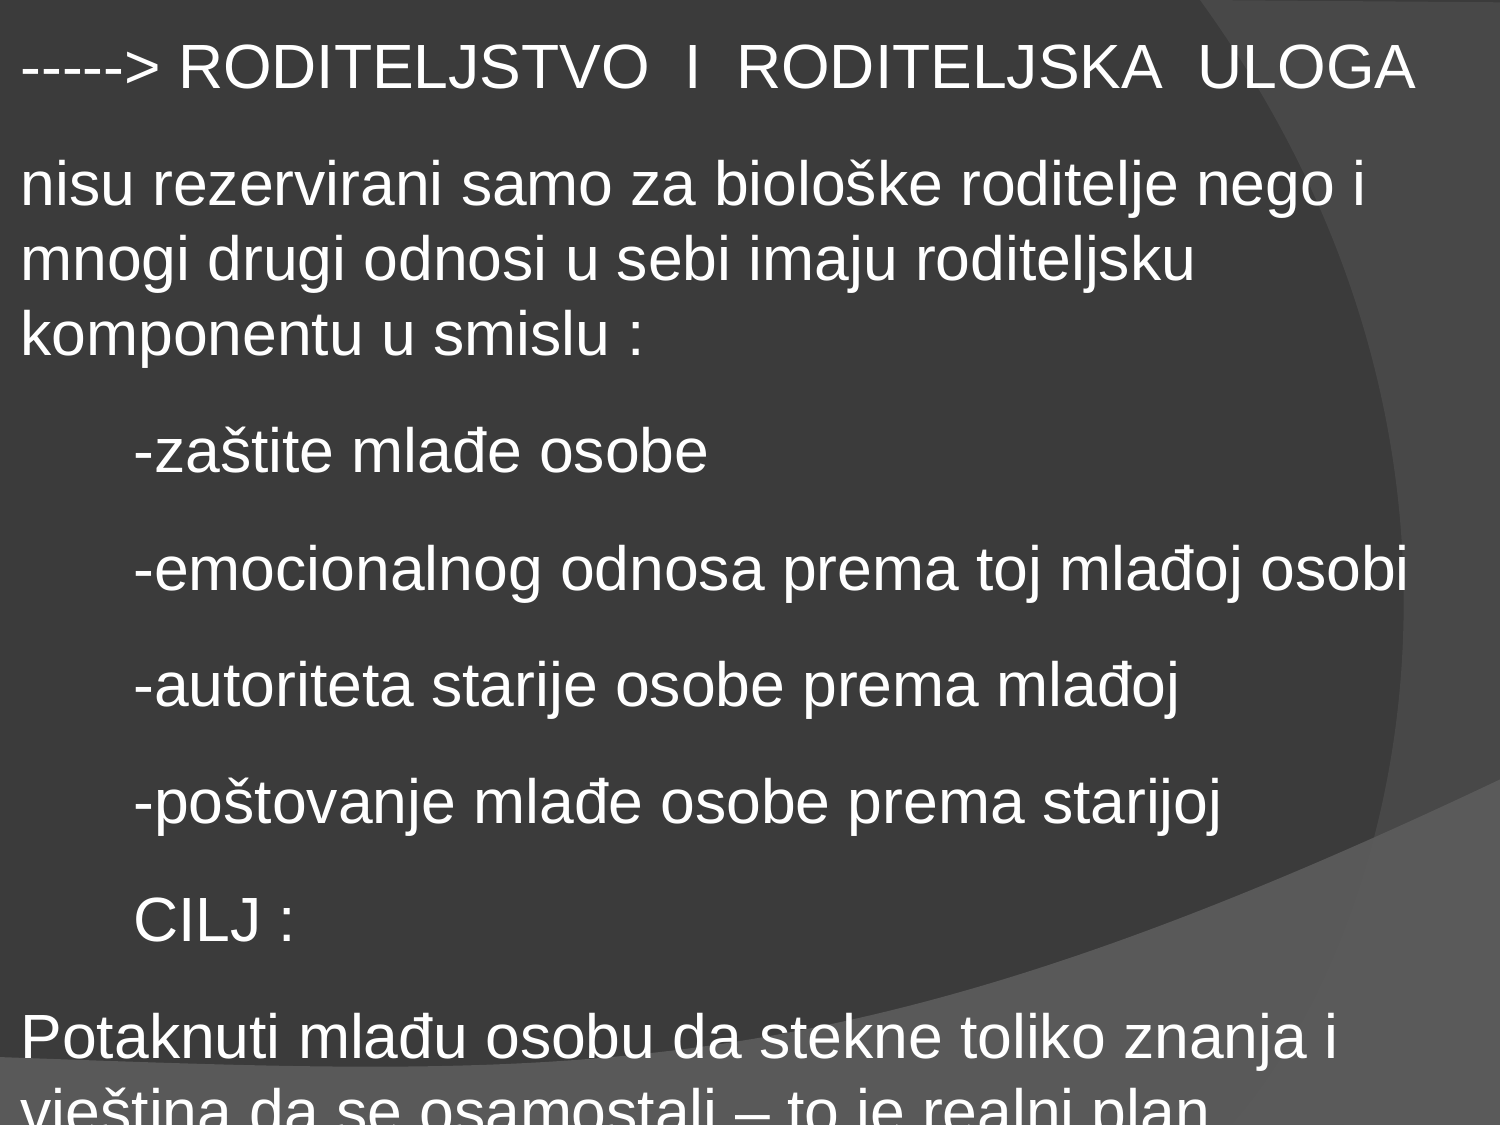

-----> RODITELJSTVO I RODITELJSKA ULOGA
nisu rezervirani samo za biološke roditelje nego i mnogi drugi odnosi u sebi imaju roditeljsku komponentu u smislu :
	-zaštite mlađe osobe
	-emocionalnog odnosa prema toj mlađoj osobi
	-autoriteta starije osobe prema mlađoj
	-poštovanje mlađe osobe prema starijoj
	CILJ :
Potaknuti mlađu osobu da stekne toliko znanja i vještina da se osamostali – to je realni plan.
Potaknuti mlađu osobu da stekne toliko znanja i vještinada nadmaši svoje učitelje – to je ambiciozni plan.